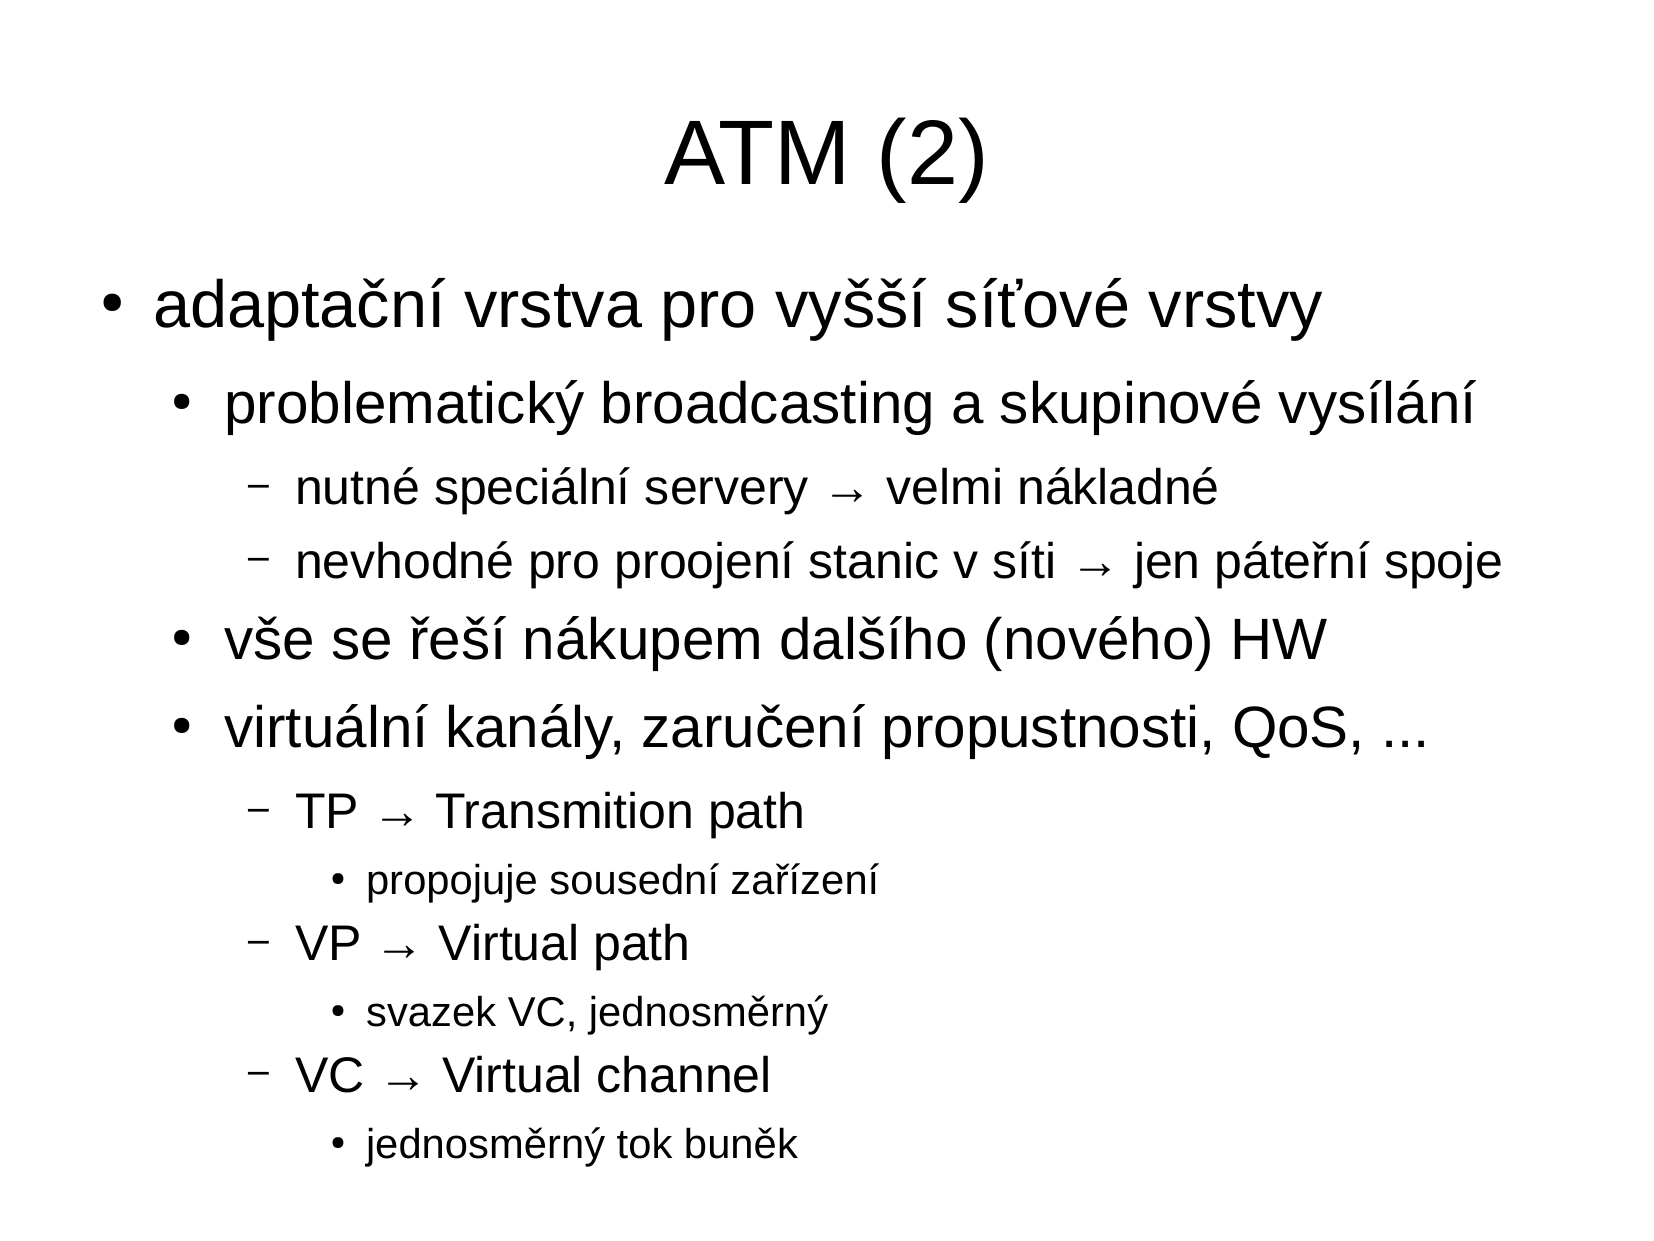

# ATM (2)
adaptační vrstva pro vyšší síťové vrstvy
problematický broadcasting a skupinové vysílání
nutné speciální servery → velmi nákladné
nevhodné pro proojení stanic v síti → jen páteřní spoje
vše se řeší nákupem dalšího (nového) HW
virtuální kanály, zaručení propustnosti, QoS, ...
TP → Transmition path
propojuje sousední zařízení
VP → Virtual path
svazek VC, jednosměrný
VC → Virtual channel
jednosměrný tok buněk